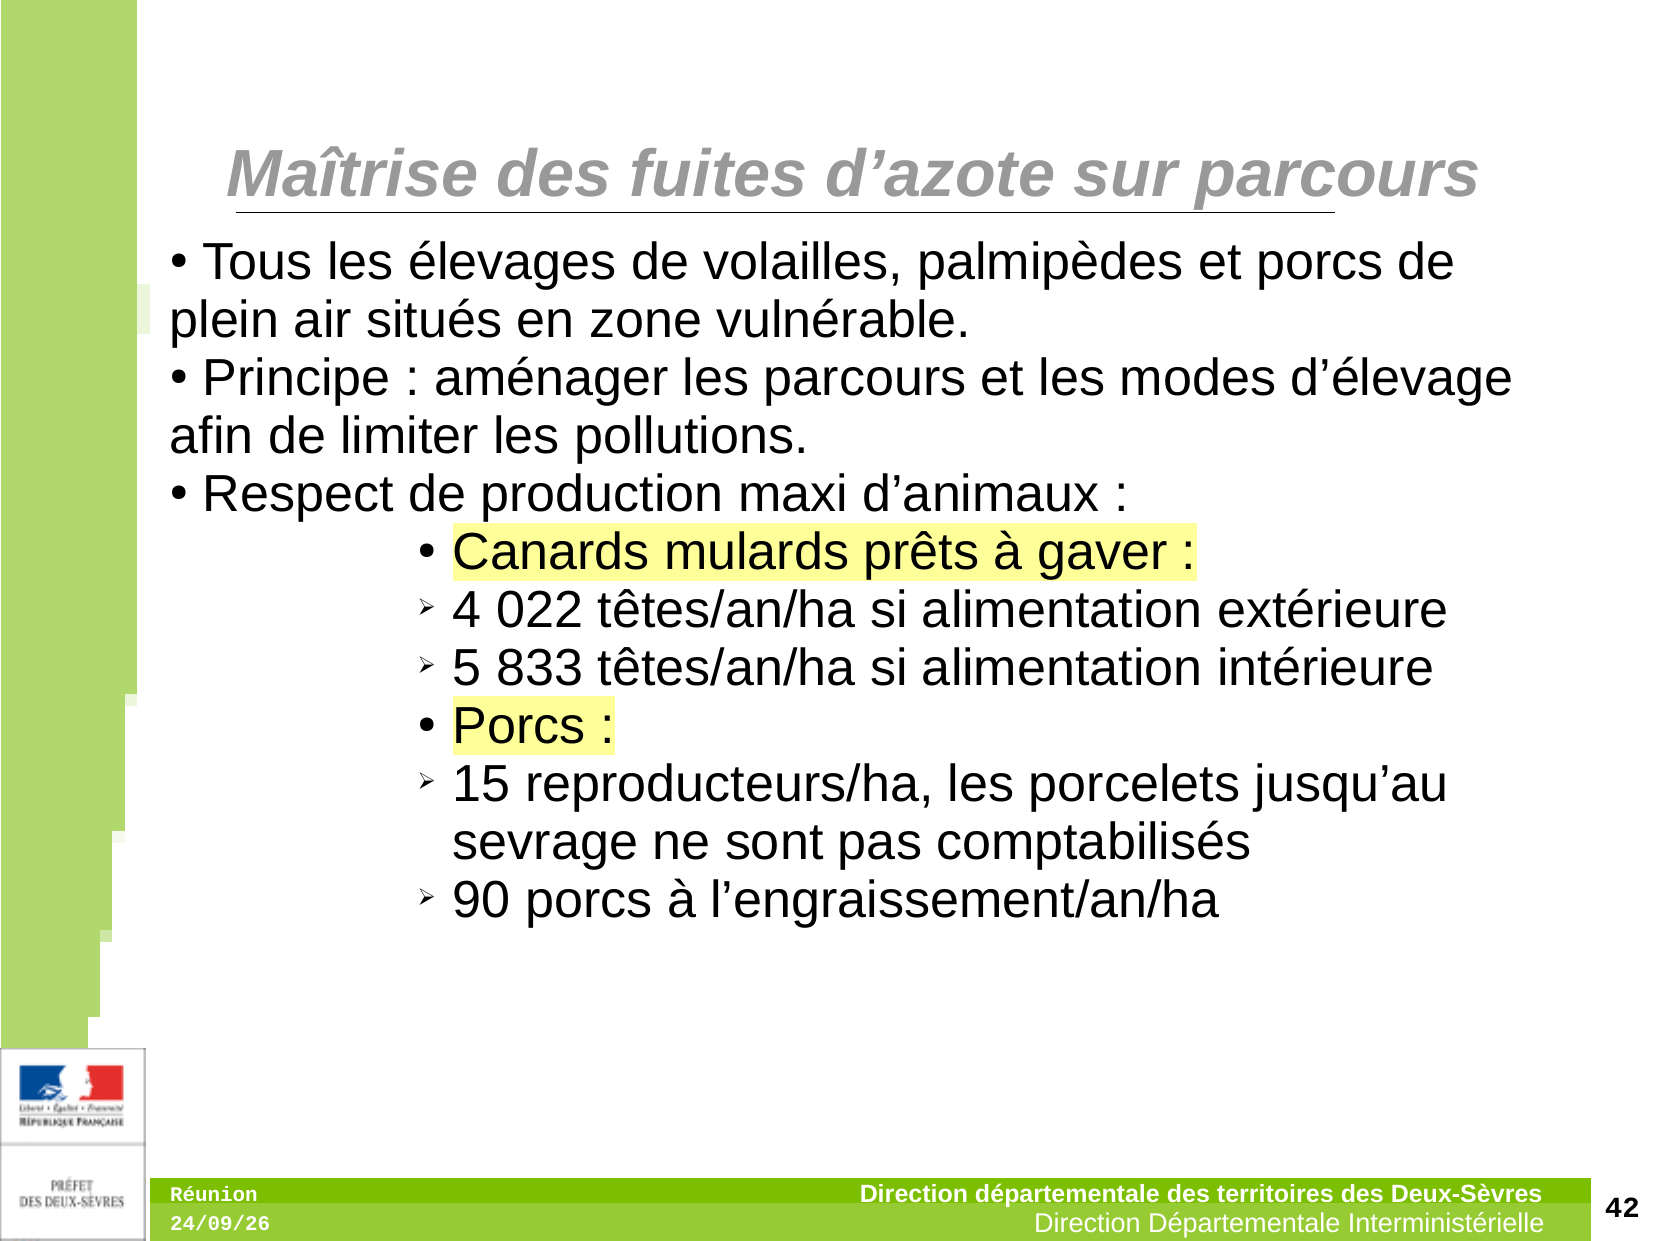

Maîtrise des fuites d’azote sur parcours
 Tous les élevages de volailles, palmipèdes et porcs de plein air situés en zone vulnérable.
 Principe : aménager les parcours et les modes d’élevage afin de limiter les pollutions.
 Respect de production maxi d’animaux :
Canards mulards prêts à gaver :
4 022 têtes/an/ha si alimentation extérieure
5 833 têtes/an/ha si alimentation intérieure
Porcs :
15 reproducteurs/ha, les porcelets jusqu’au sevrage ne sont pas comptabilisés
90 porcs à l’engraissement/an/ha
Réunion